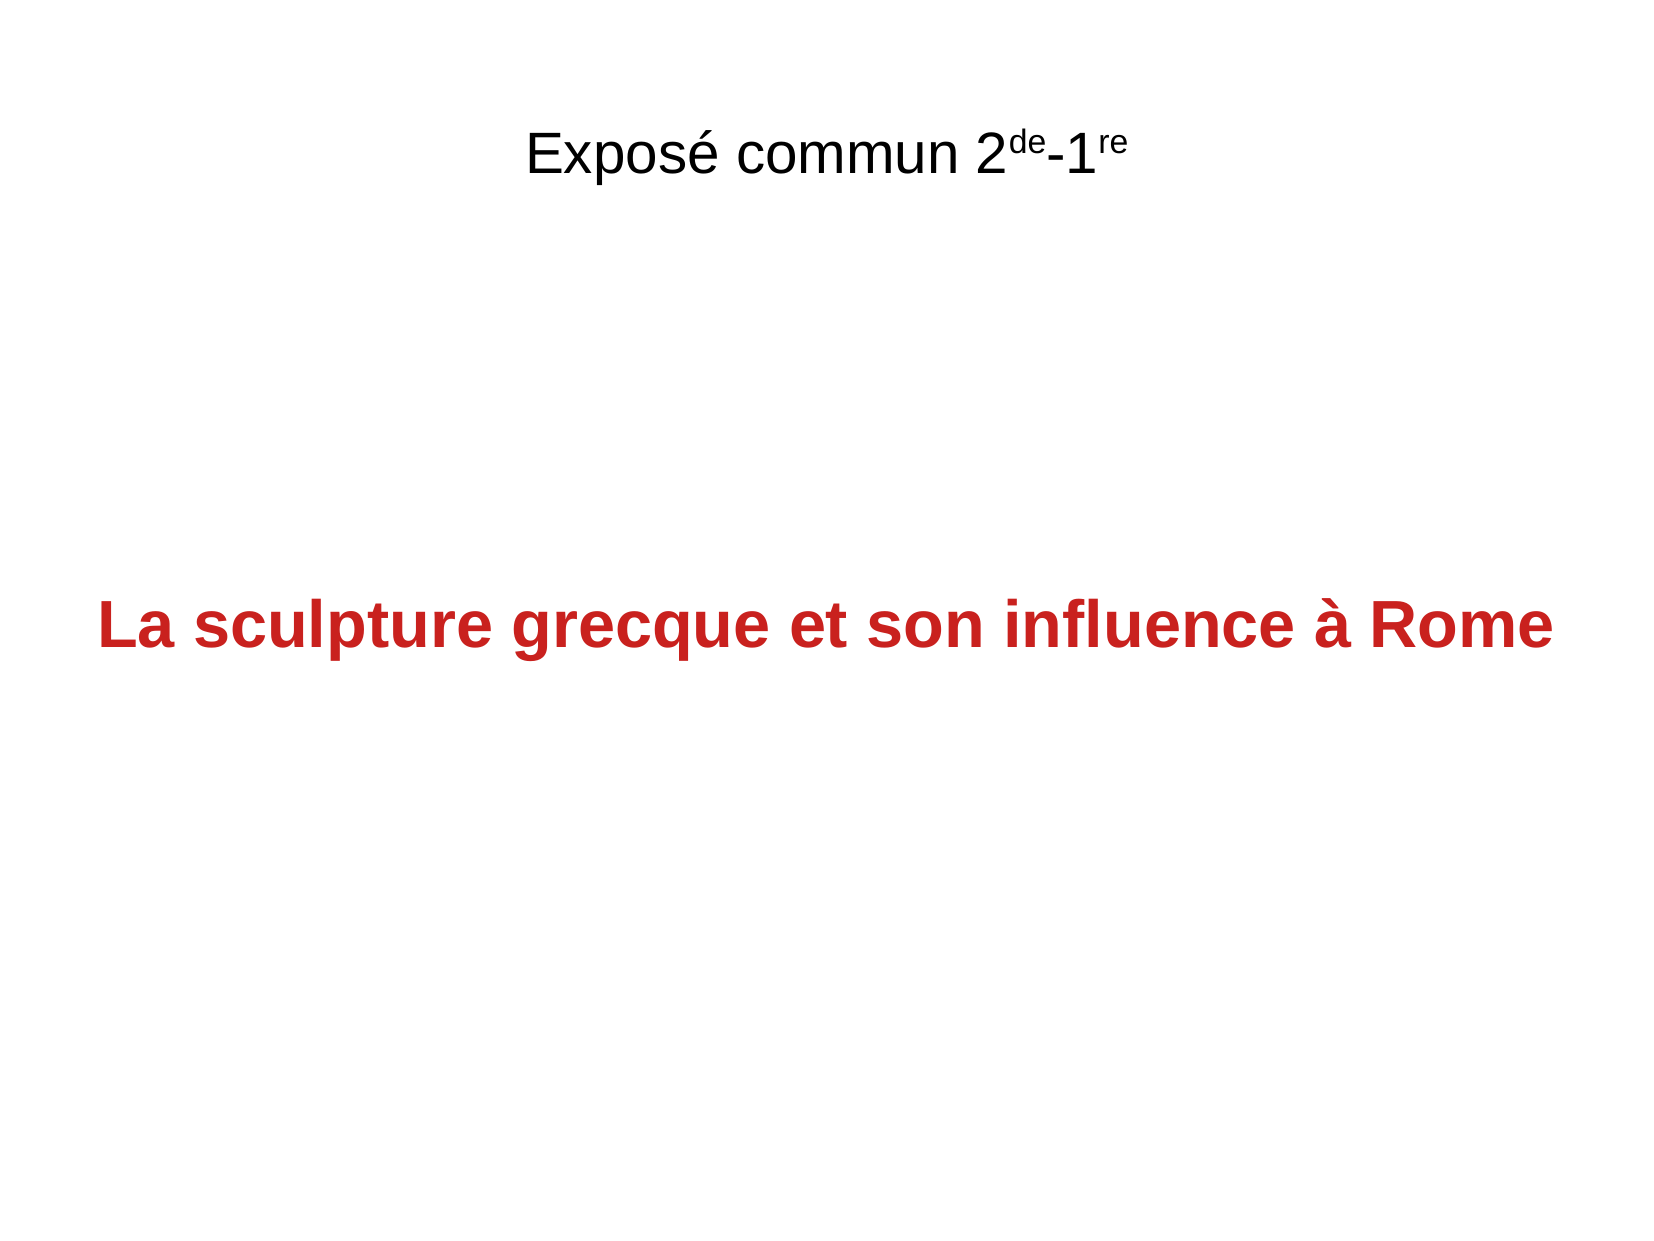

# Exposé commun 2de-1re
La sculpture grecque et son influence à Rome